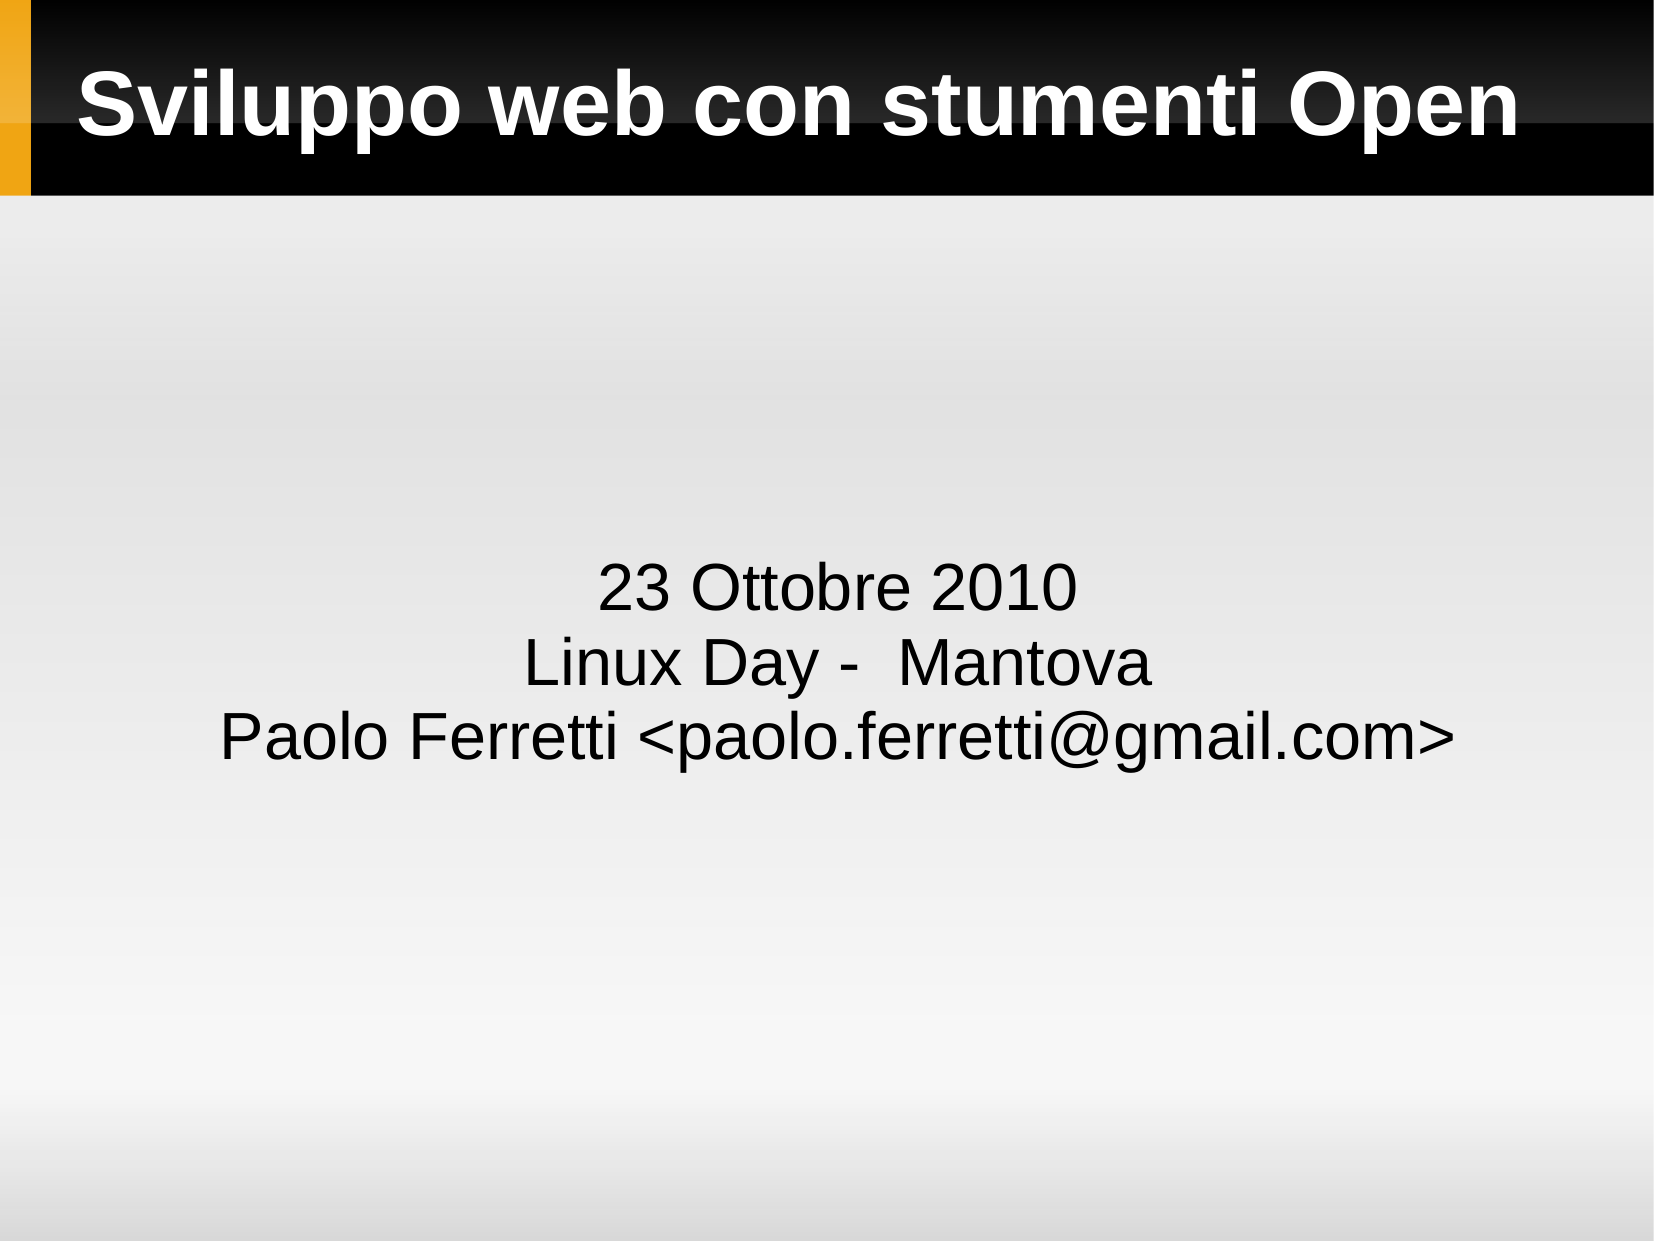

# Sviluppo web con stumenti Open
23 Ottobre 2010
Linux Day - Mantova
Paolo Ferretti <paolo.ferretti@gmail.com>